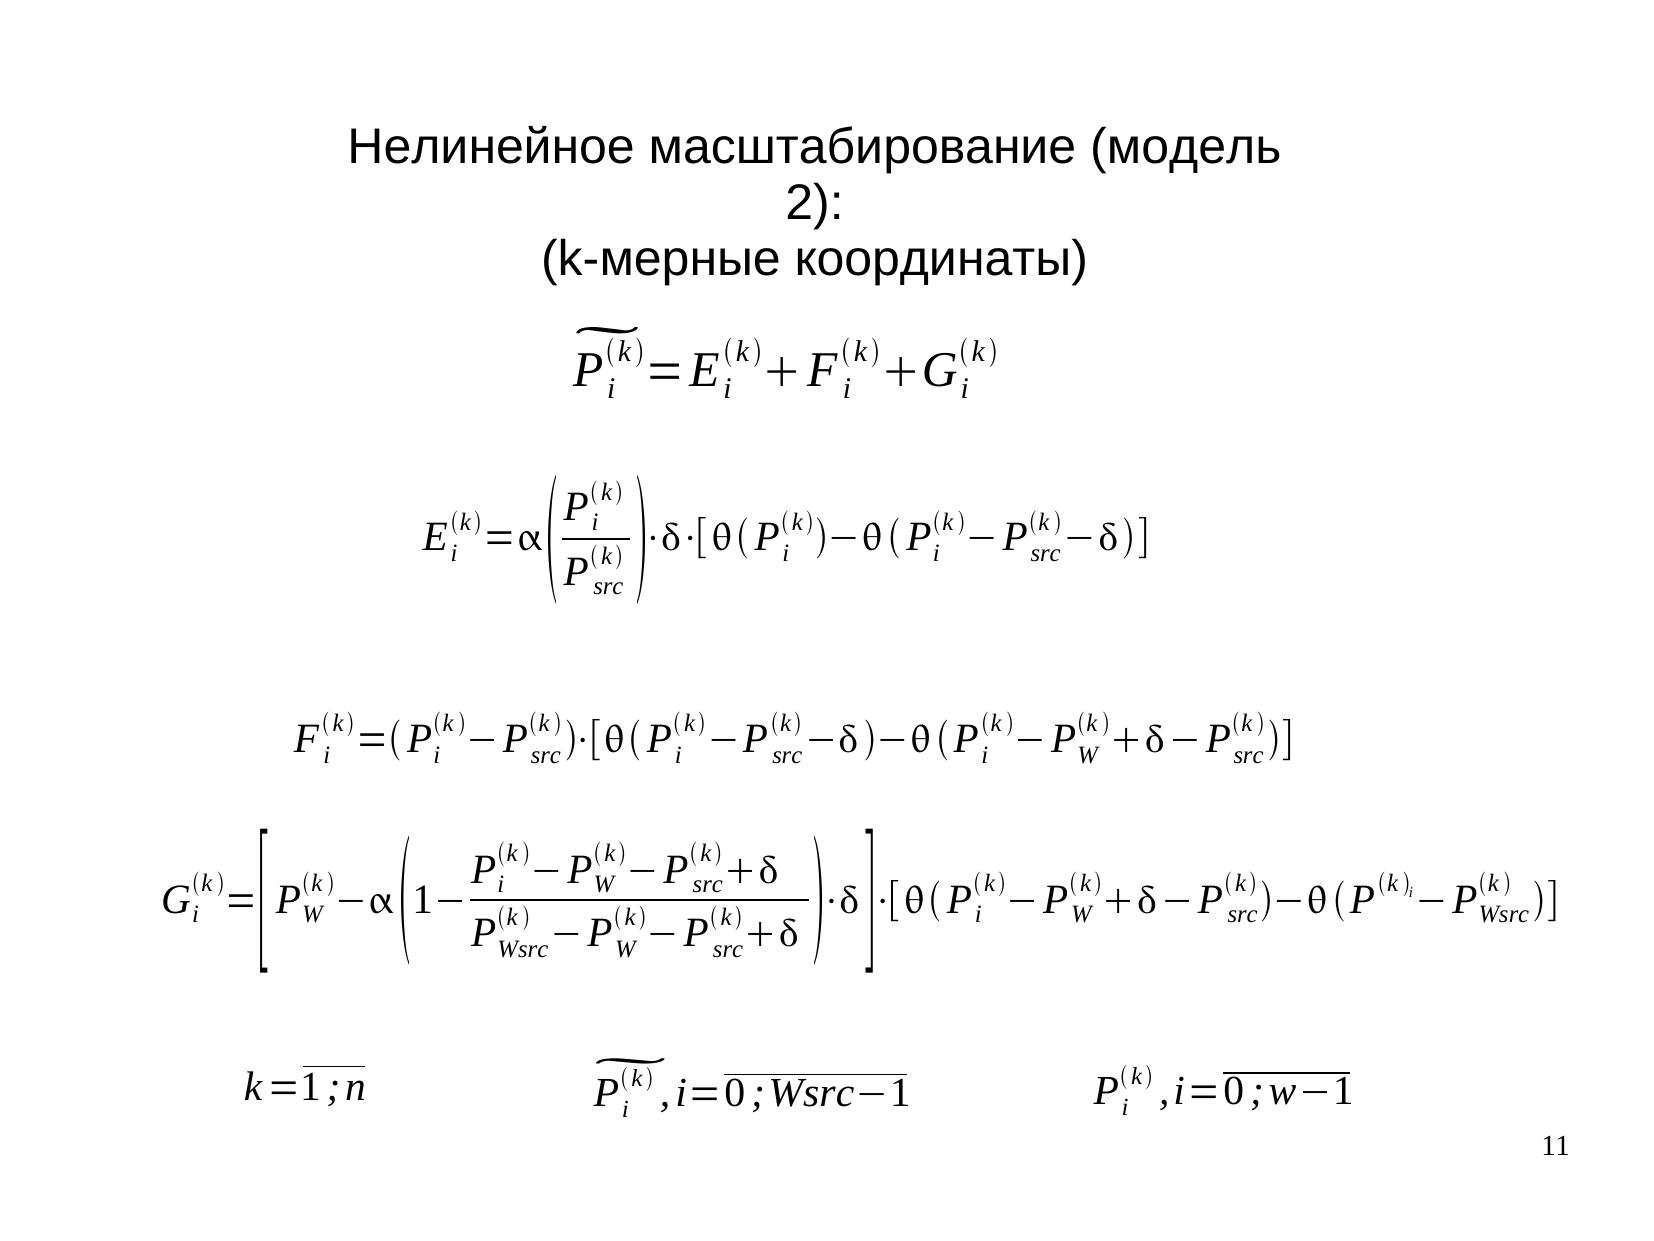

Нелинейное масштабирование (модель 2):
(k-мерные координаты)
11